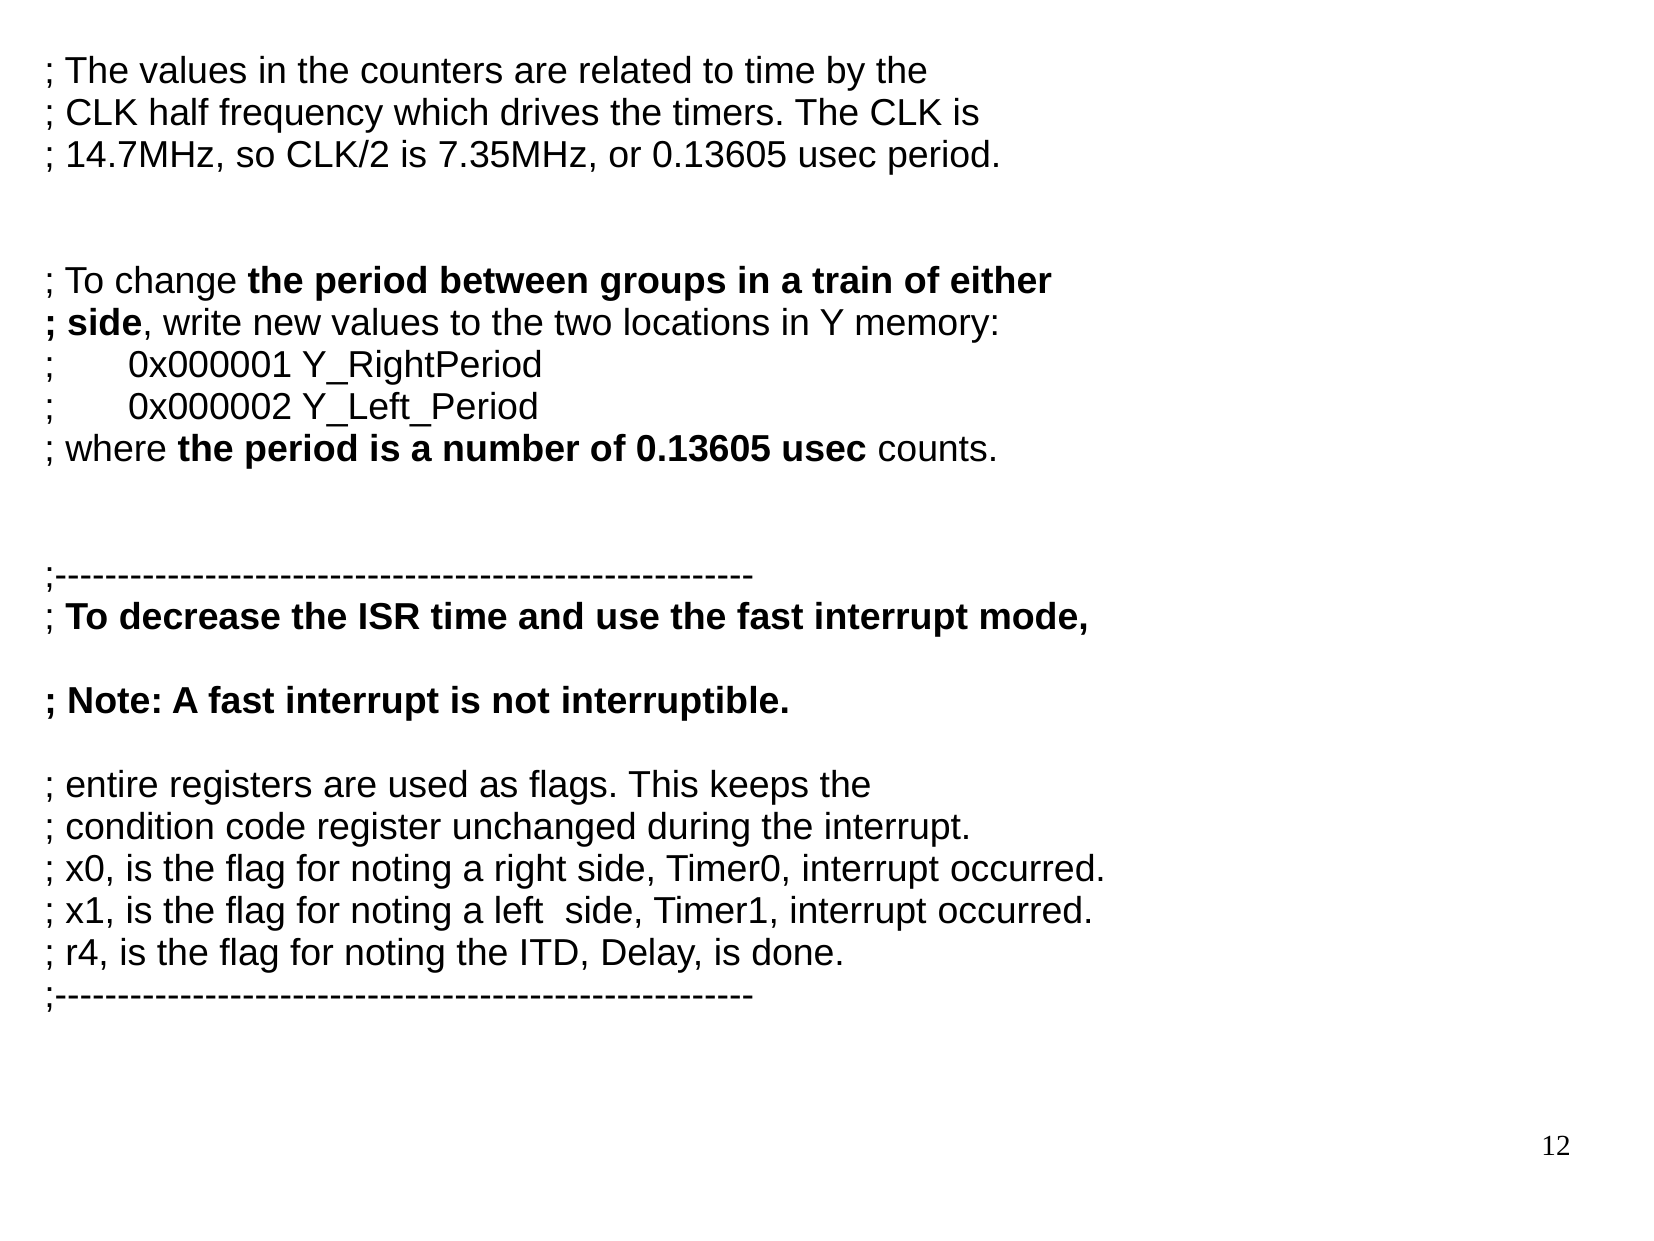

; The values in the counters are related to time by the
; CLK half frequency which drives the timers. The CLK is
; 14.7MHz, so CLK/2 is 7.35MHz, or 0.13605 usec period.
; To change the period between groups in a train of either
; side, write new values to the two locations in Y memory:
; 0x000001 Y_RightPeriod
; 0x000002 Y_Left_Period
; where the period is a number of 0.13605 usec counts.
;--------------------------------------------------------
; To decrease the ISR time and use the fast interrupt mode,
; Note: A fast interrupt is not interruptible.
; entire registers are used as flags. This keeps the
; condition code register unchanged during the interrupt.
; x0, is the flag for noting a right side, Timer0, interrupt occurred.
; x1, is the flag for noting a left side, Timer1, interrupt occurred.
; r4, is the flag for noting the ITD, Delay, is done.
;--------------------------------------------------------
12